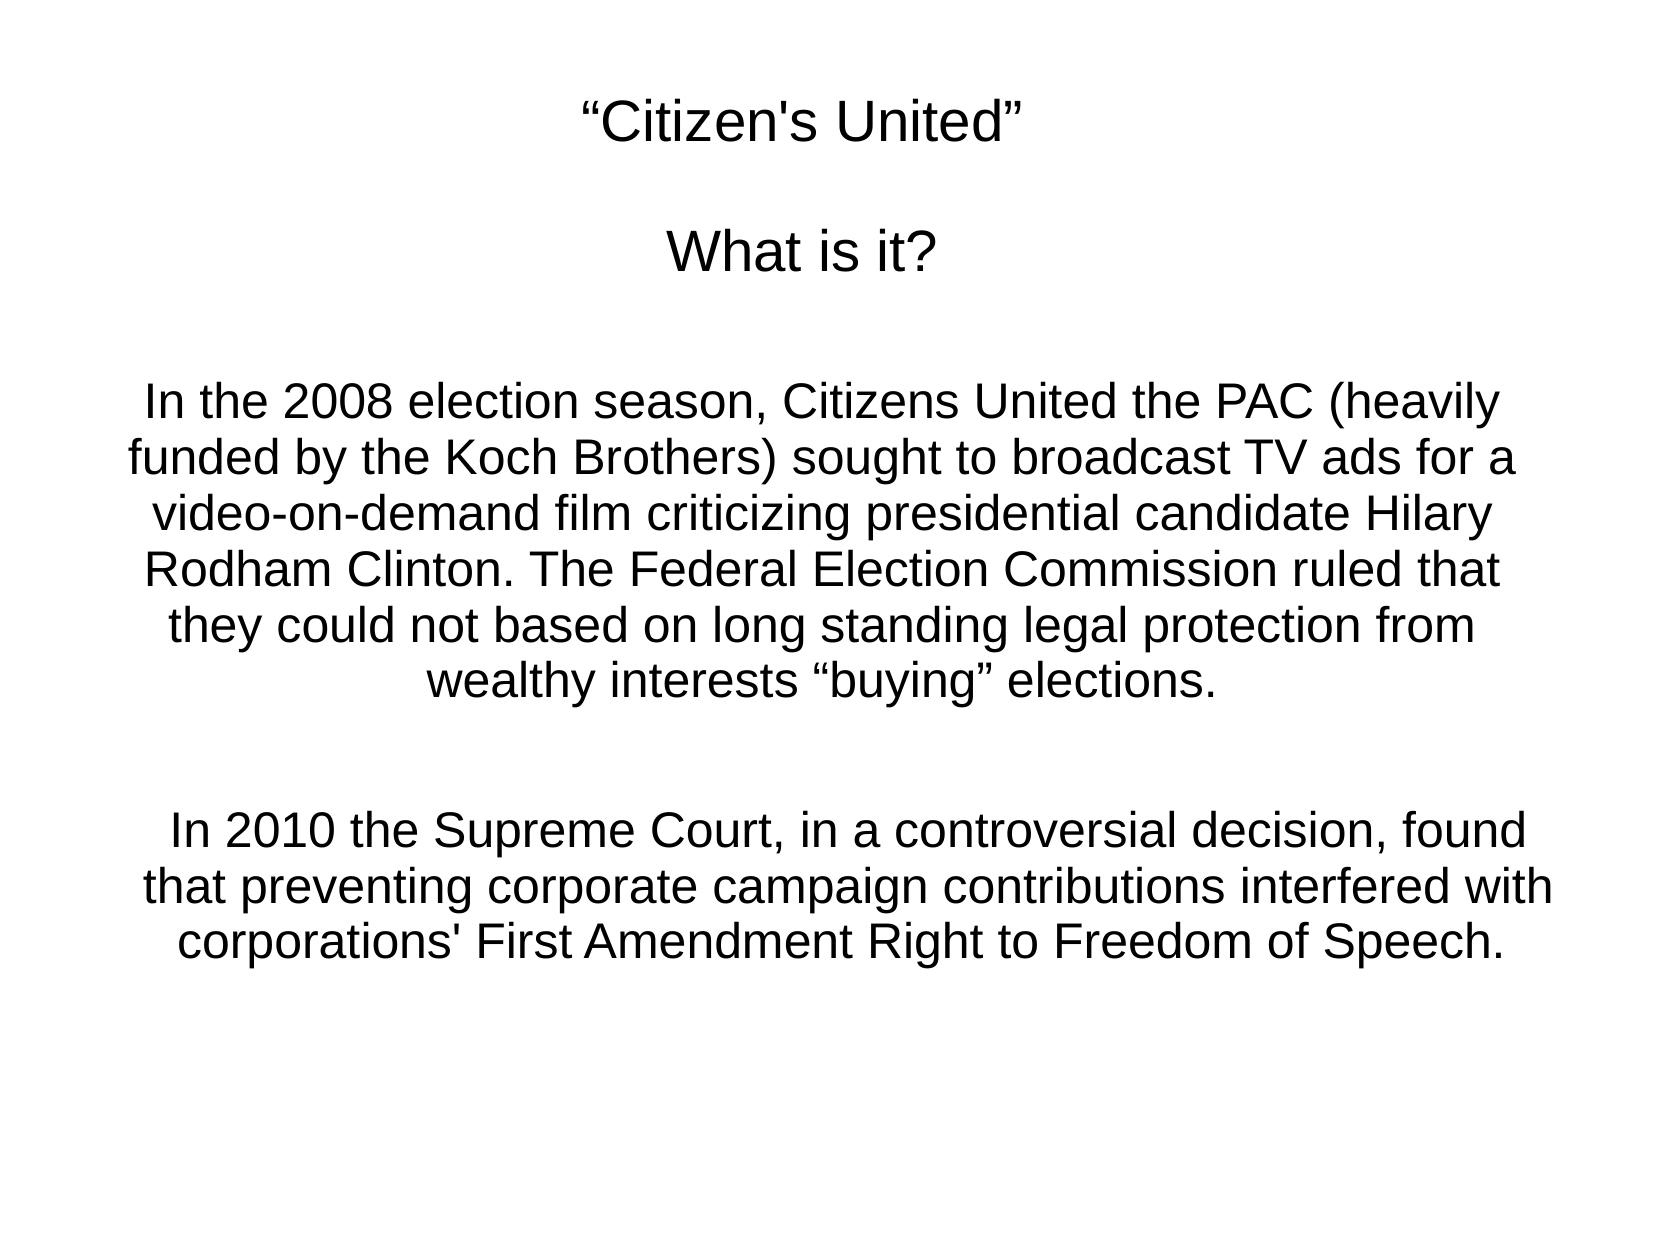

“Citizen's United”
What is it?
In the 2008 election season, Citizens United the PAC (heavily funded by the Koch Brothers) sought to broadcast TV ads for a video-on-demand film criticizing presidential candidate Hilary Rodham Clinton. The Federal Election Commission ruled that they could not based on long standing legal protection from wealthy interests “buying” elections.
In 2010 the Supreme Court, in a controversial decision, found that preventing corporate campaign contributions interfered with corporations' First Amendment Right to Freedom of Speech.